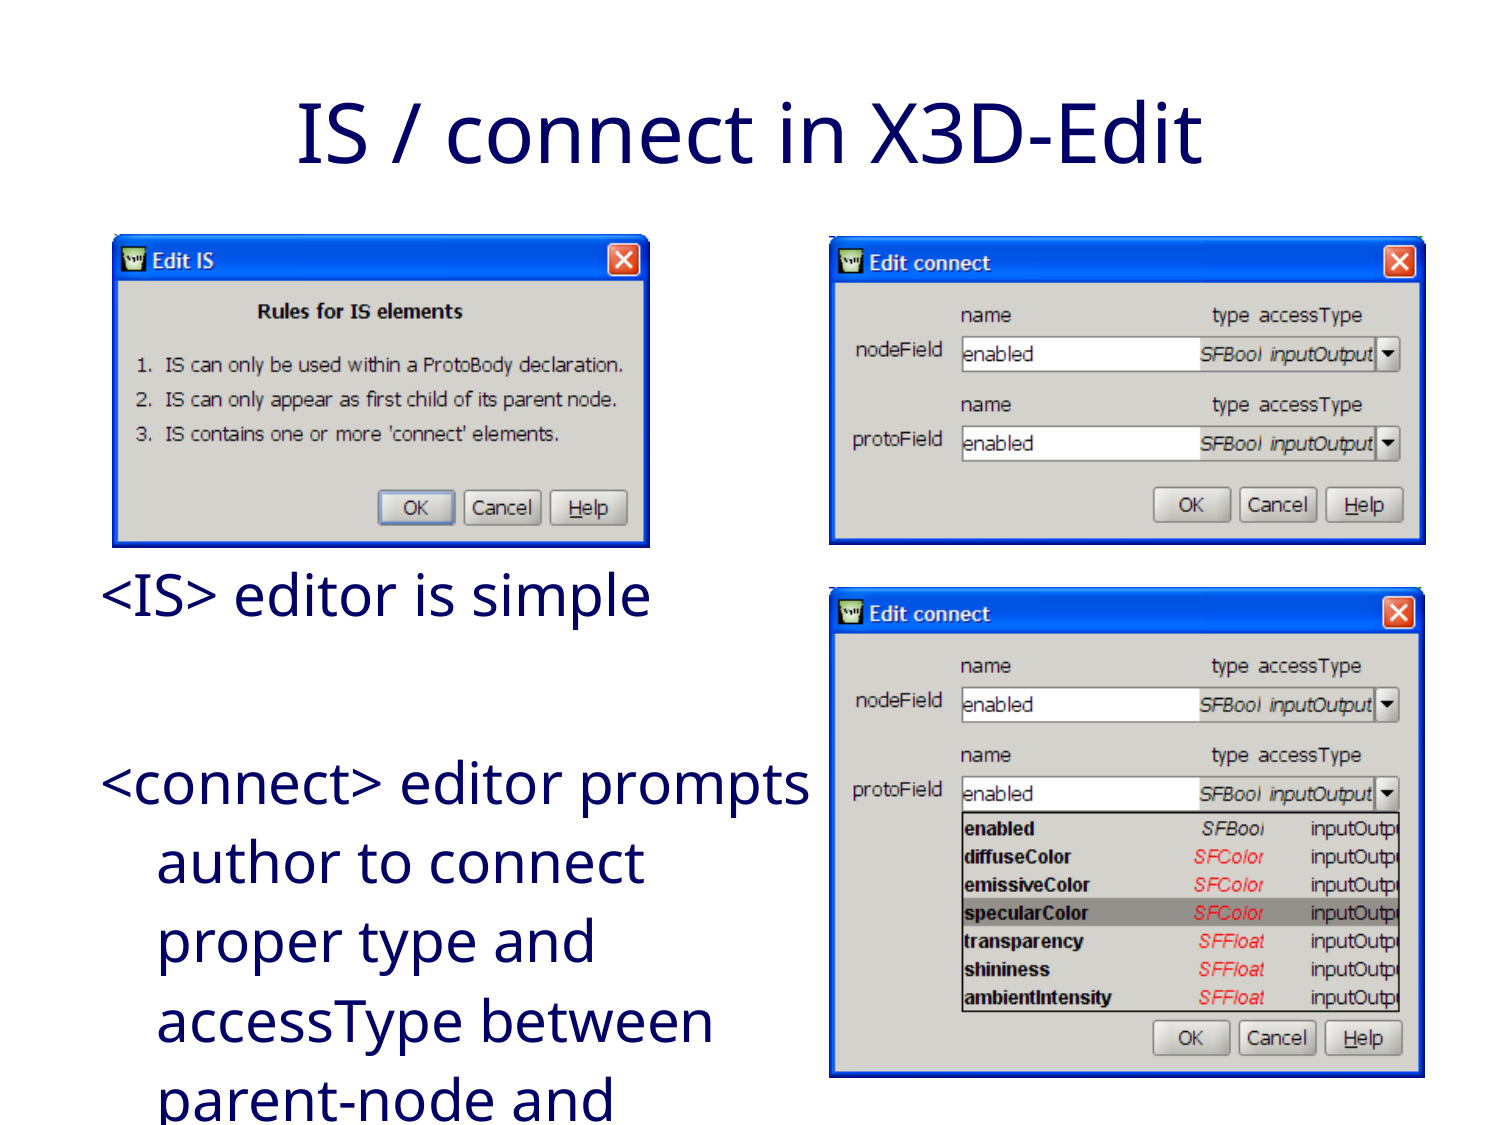

# IS / connect in X3D-Edit
<IS> editor is simple
<connect> editor prompts author to connect proper type and accessType between parent-node and prototype fields